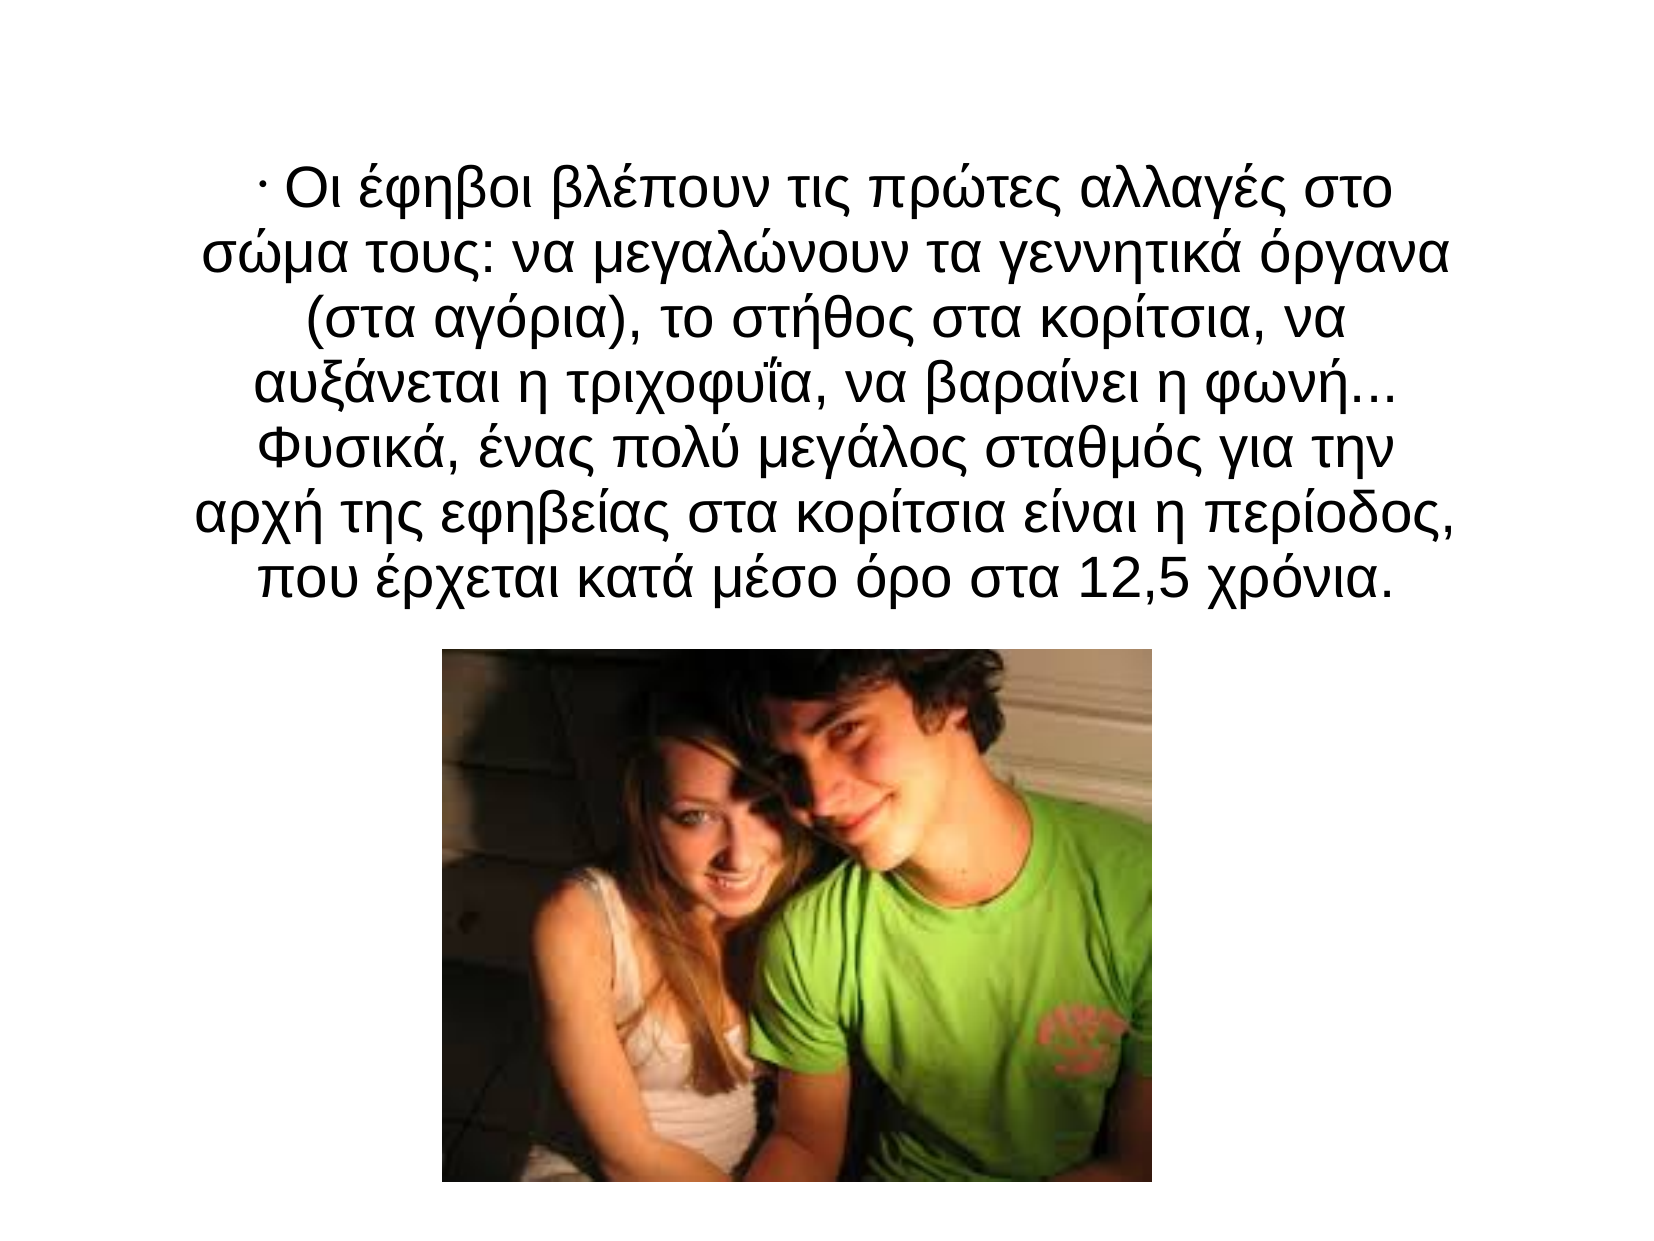

Oι έφηβοι βλέπουν τις πρώτες αλλαγές στο σώμα τους: να μεγαλώνουν τα γεννητικά όργανα (στα αγόρια), το στήθος στα κορίτσια, να αυξάνεται η τριχοφυΐα, να βαραίνει η φωνή... Φυσικά, ένας πολύ μεγάλος σταθμός για την αρχή της εφηβείας στα κορίτσια είναι η περίοδος, που έρχεται κατά μέσο όρο στα 12,5 χρόνια.